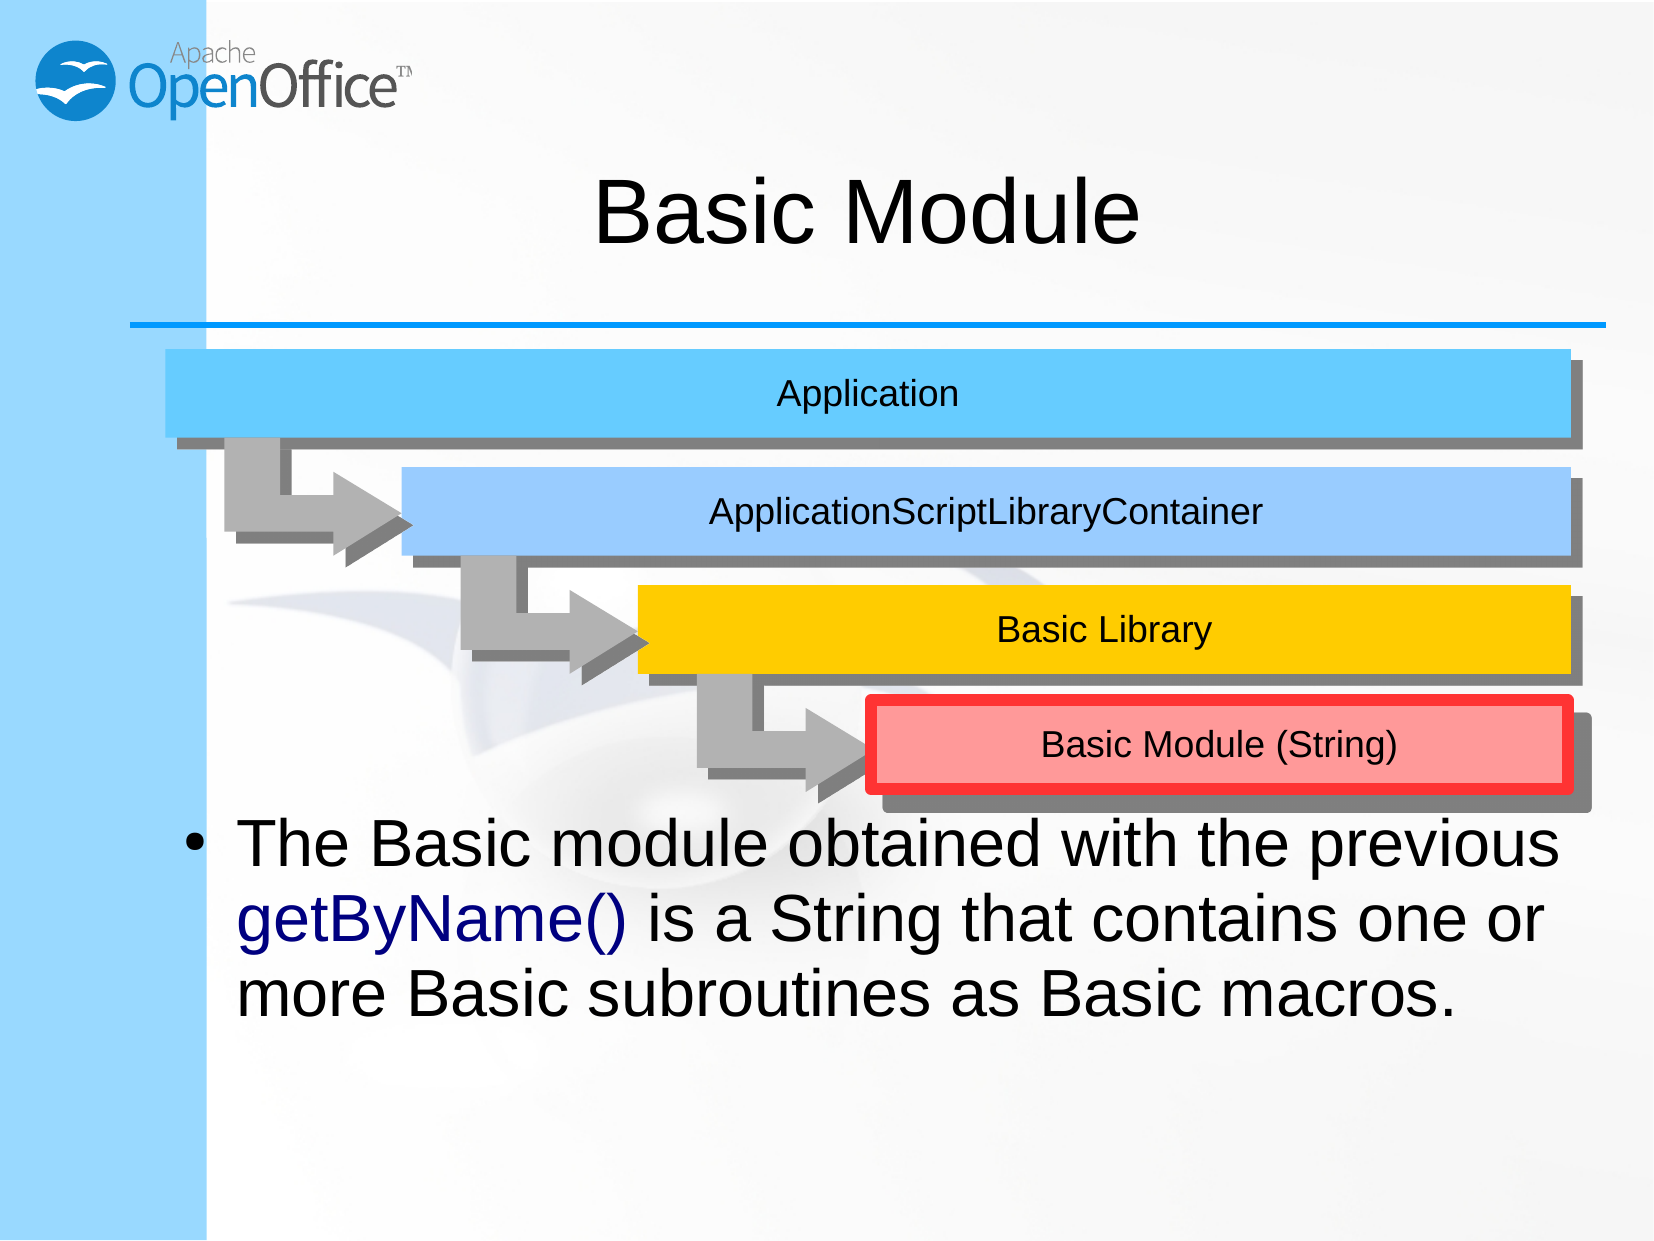

# Basic Module
Application
ApplicationScriptLibraryContainer
Basic Library
Basic Module (String)
The Basic module obtained with the previous getByName() is a String that contains one or more Basic subroutines as Basic macros.